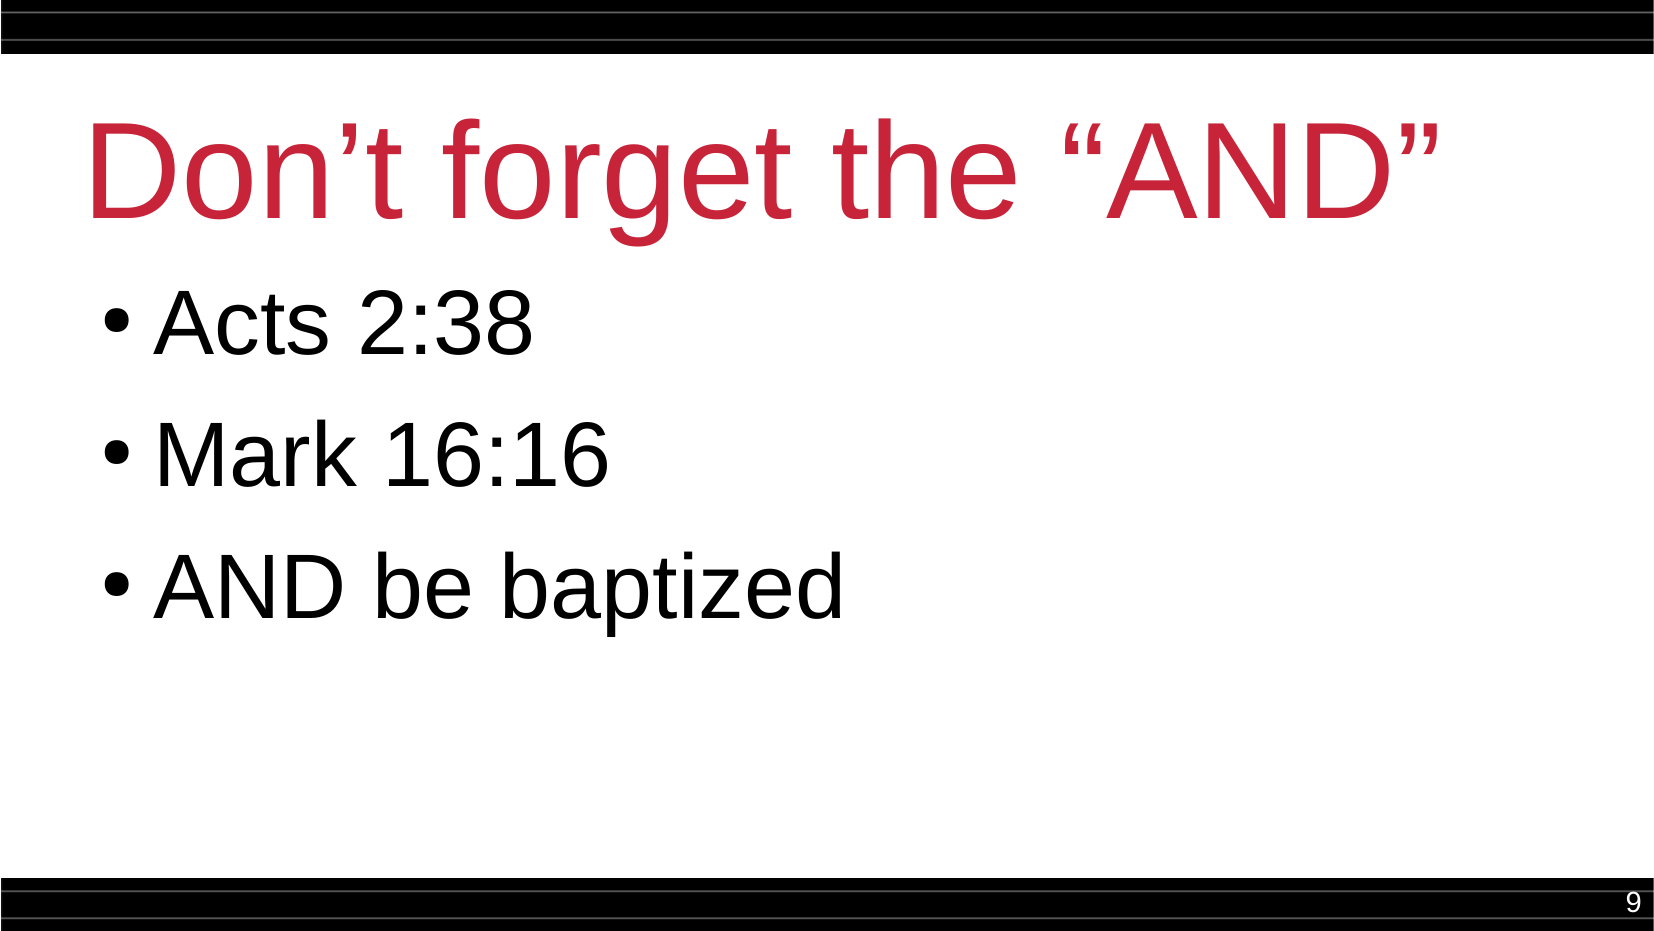

# Don’t forget the “AND”
Acts 2:38
Mark 16:16
AND be baptized